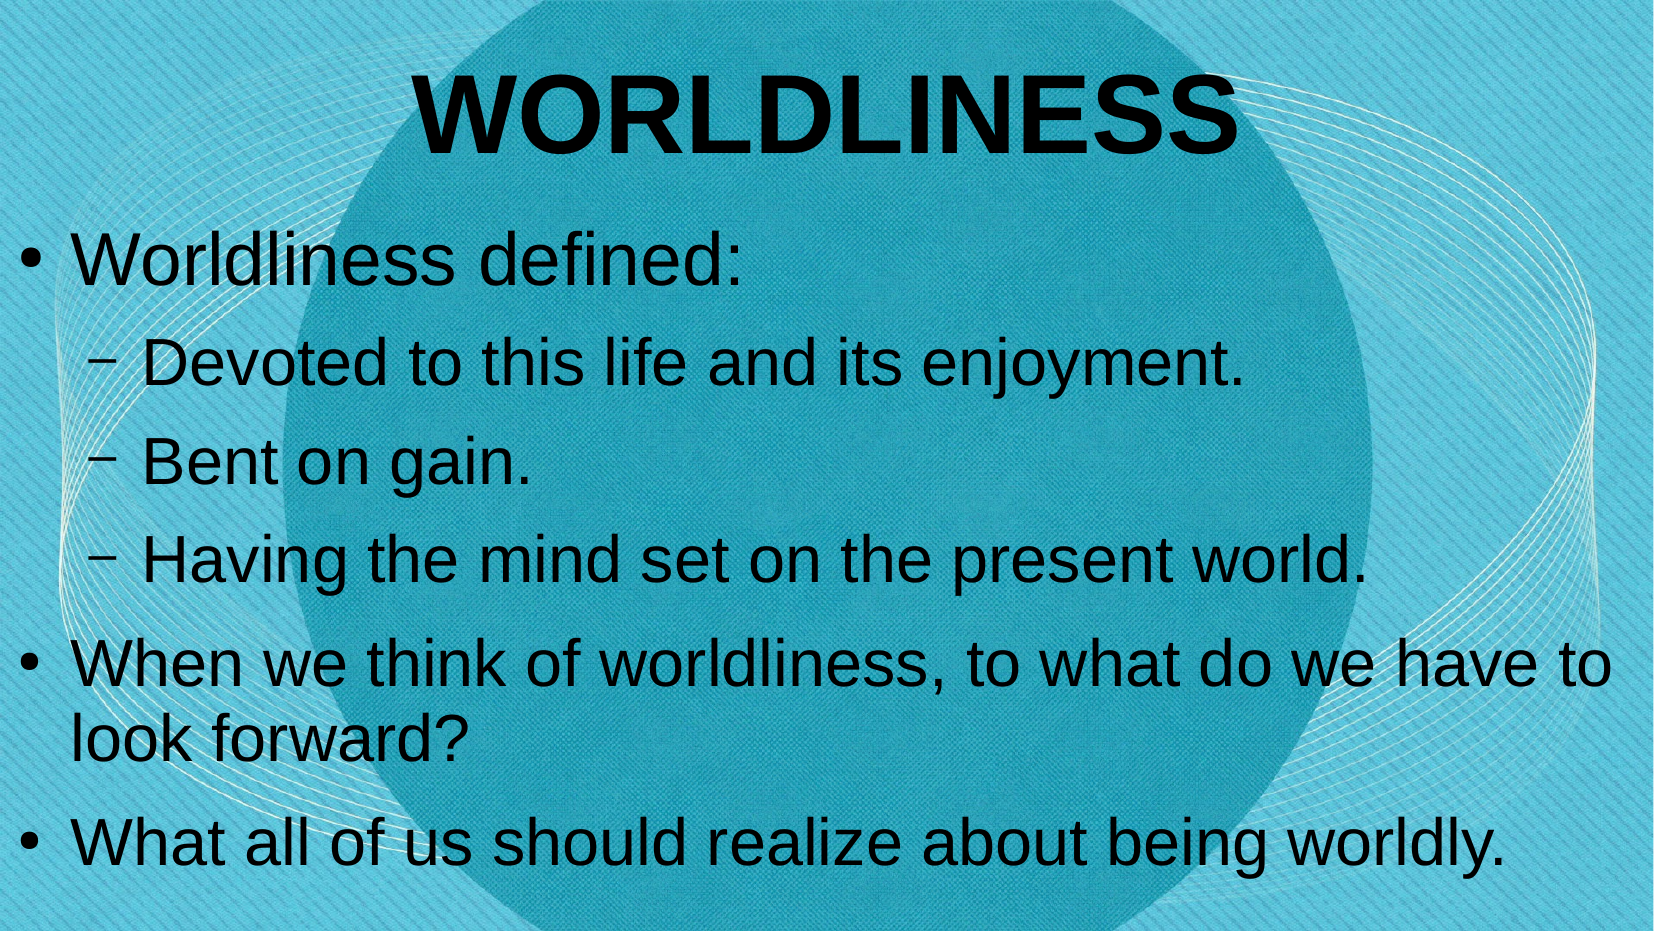

# WORLDLINESS
Worldliness defined:
Devoted to this life and its enjoyment.
Bent on gain.
Having the mind set on the present world.
When we think of worldliness, to what do we have to look forward?
What all of us should realize about being worldly.